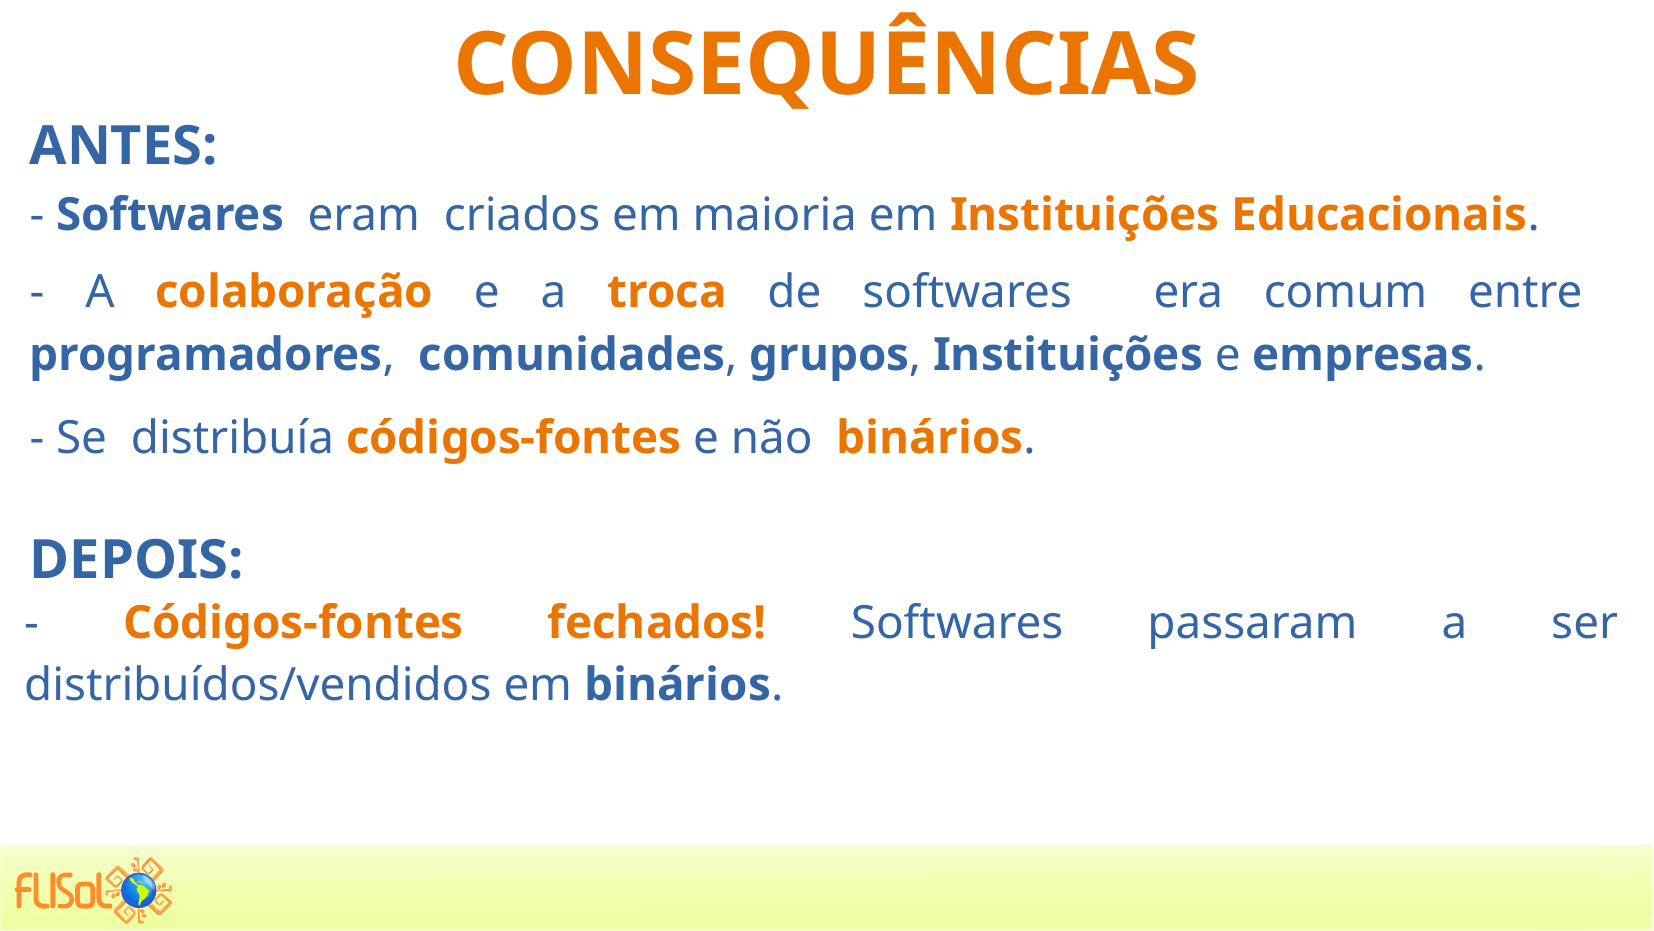

CONSEQUÊNCIAS
ANTES:
- Softwares eram criados em maioria em Instituições Educacionais.
- A colaboração e a troca de softwares era comum entre programadores, comunidades, grupos, Instituições e empresas.
- Se distribuía códigos-fontes e não binários.
DEPOIS:
- Códigos-fontes fechados! Softwares passaram a ser distribuídos/vendidos em binários.